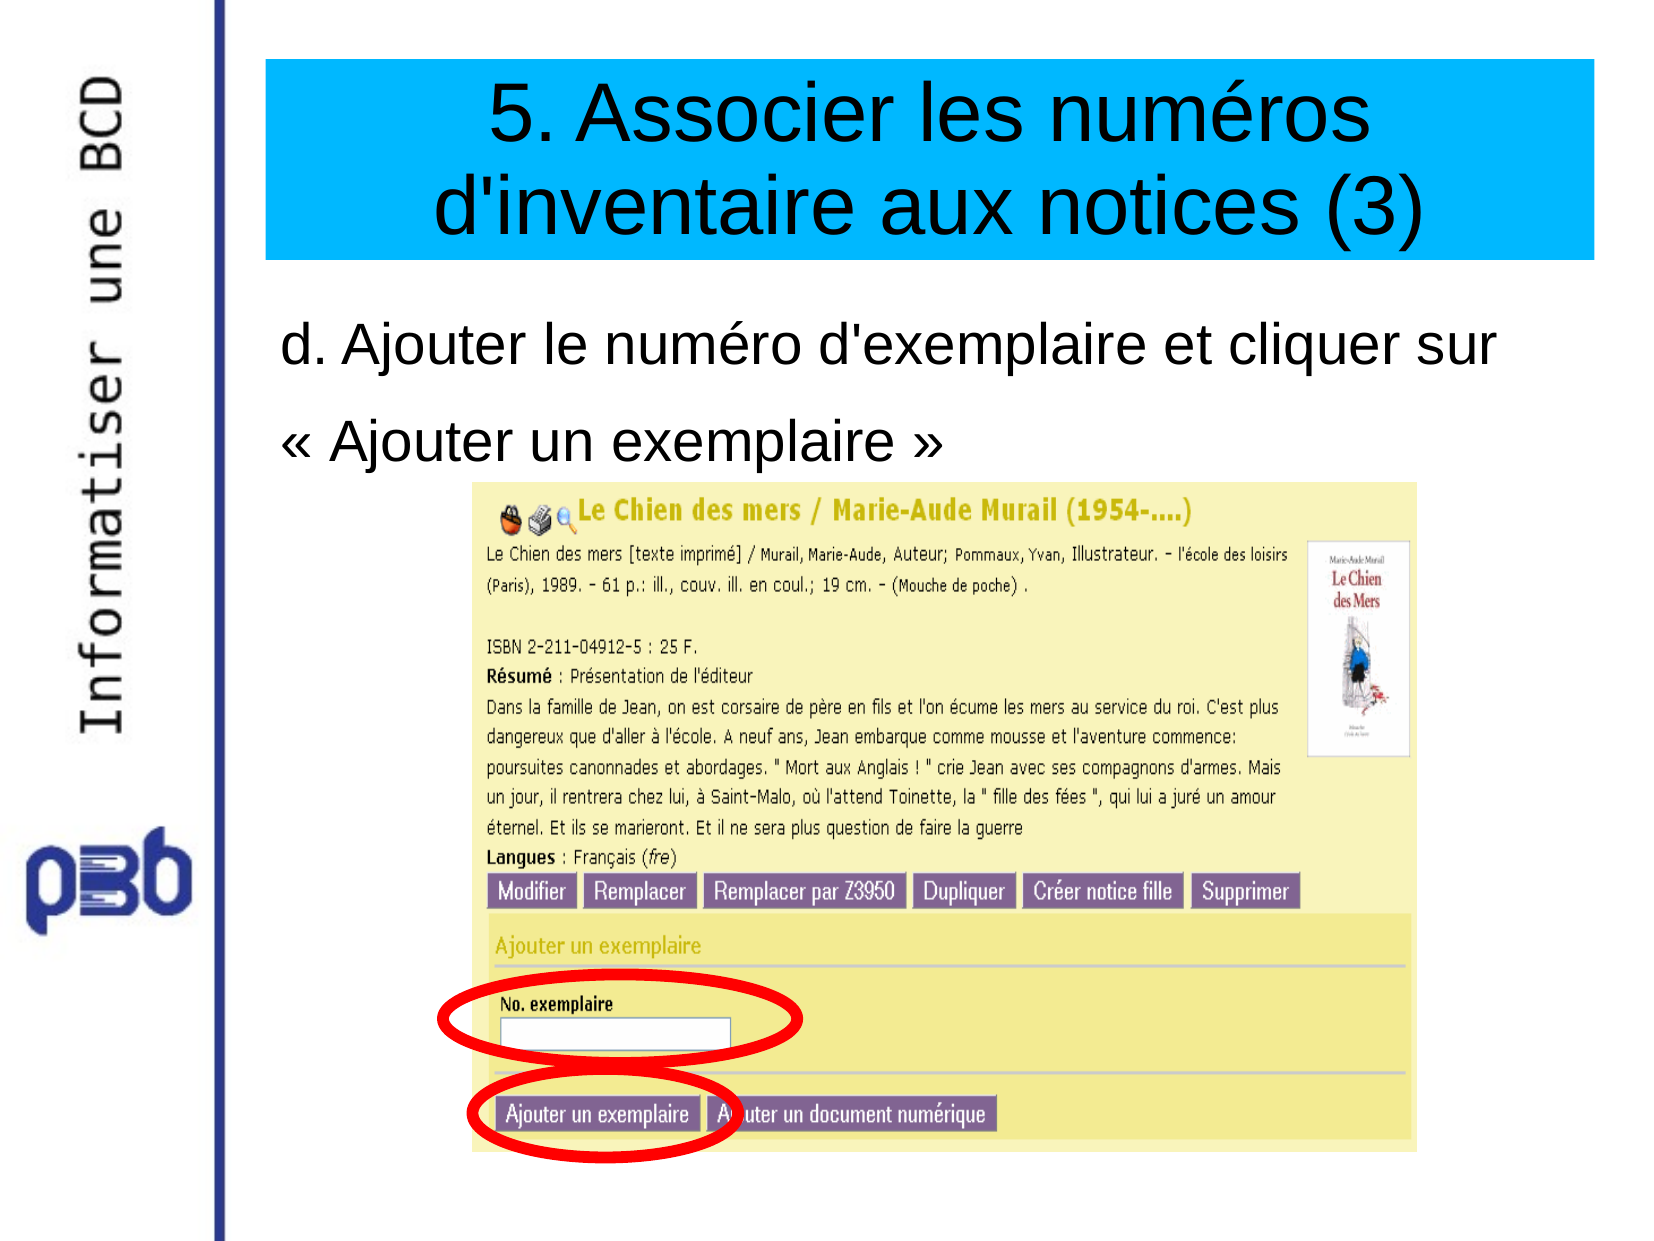

5. Associer les numéros d'inventaire aux notices (3)
d. Ajouter le numéro d'exemplaire et cliquer sur « Ajouter un exemplaire »